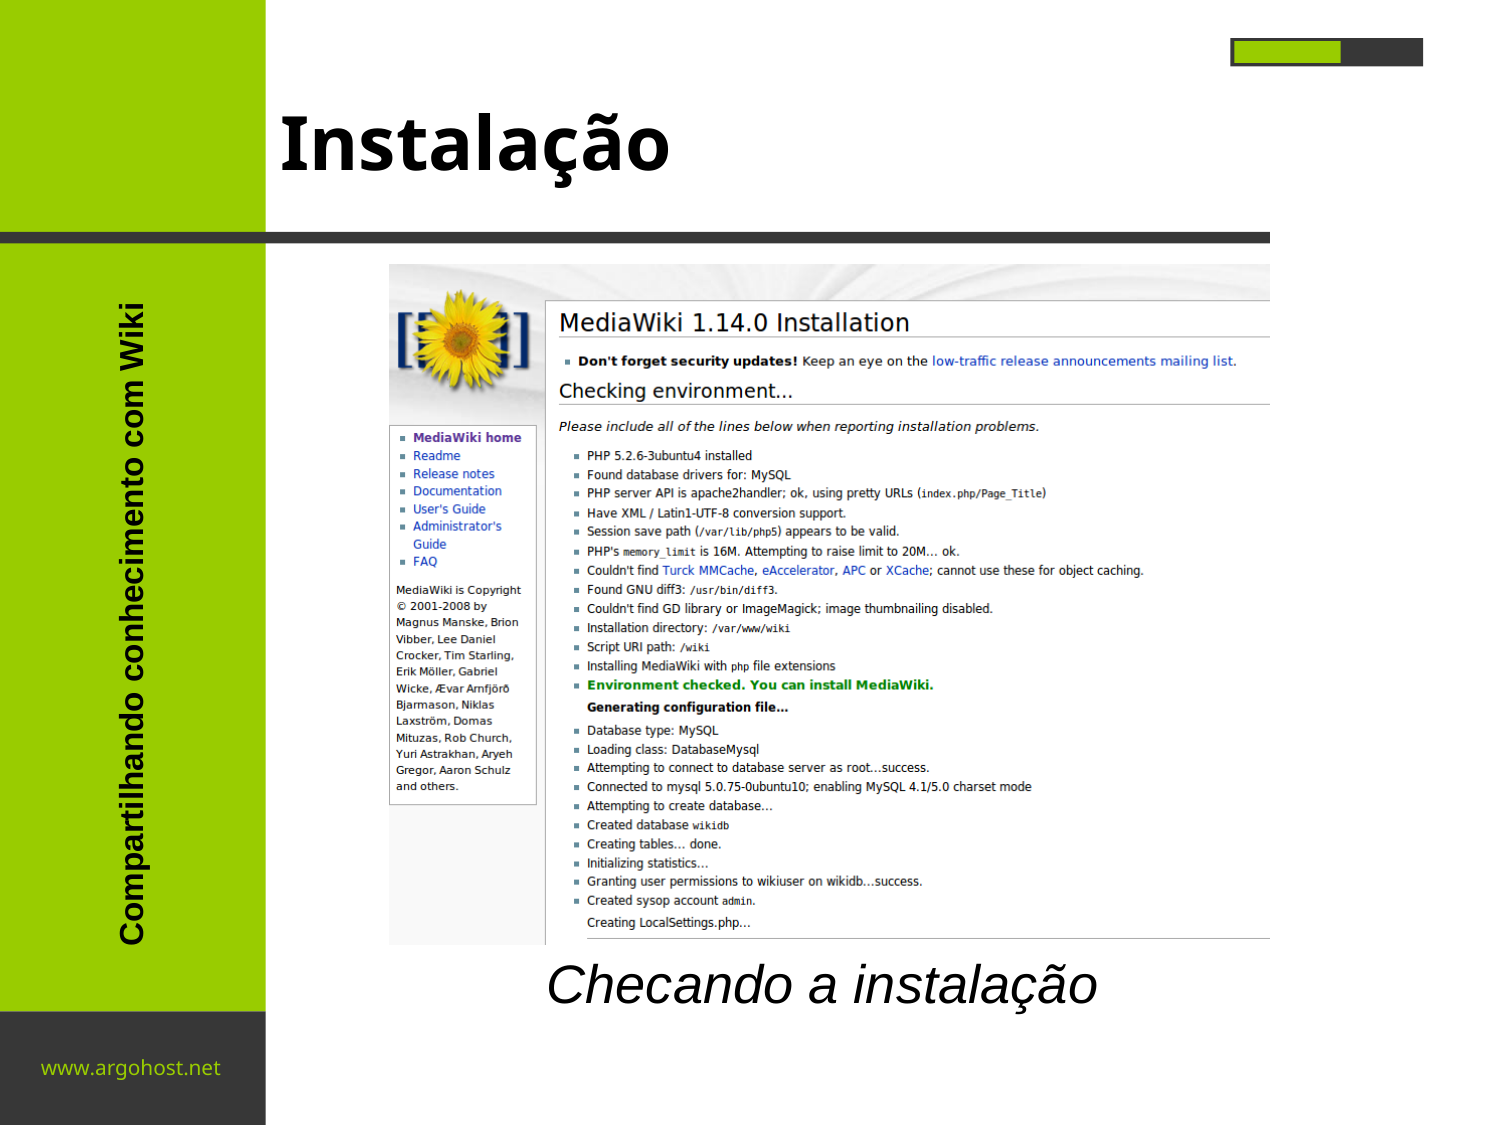

Instalação
Compartilhando conhecimento com Wiki
Checando a instalação
www.argohost.net